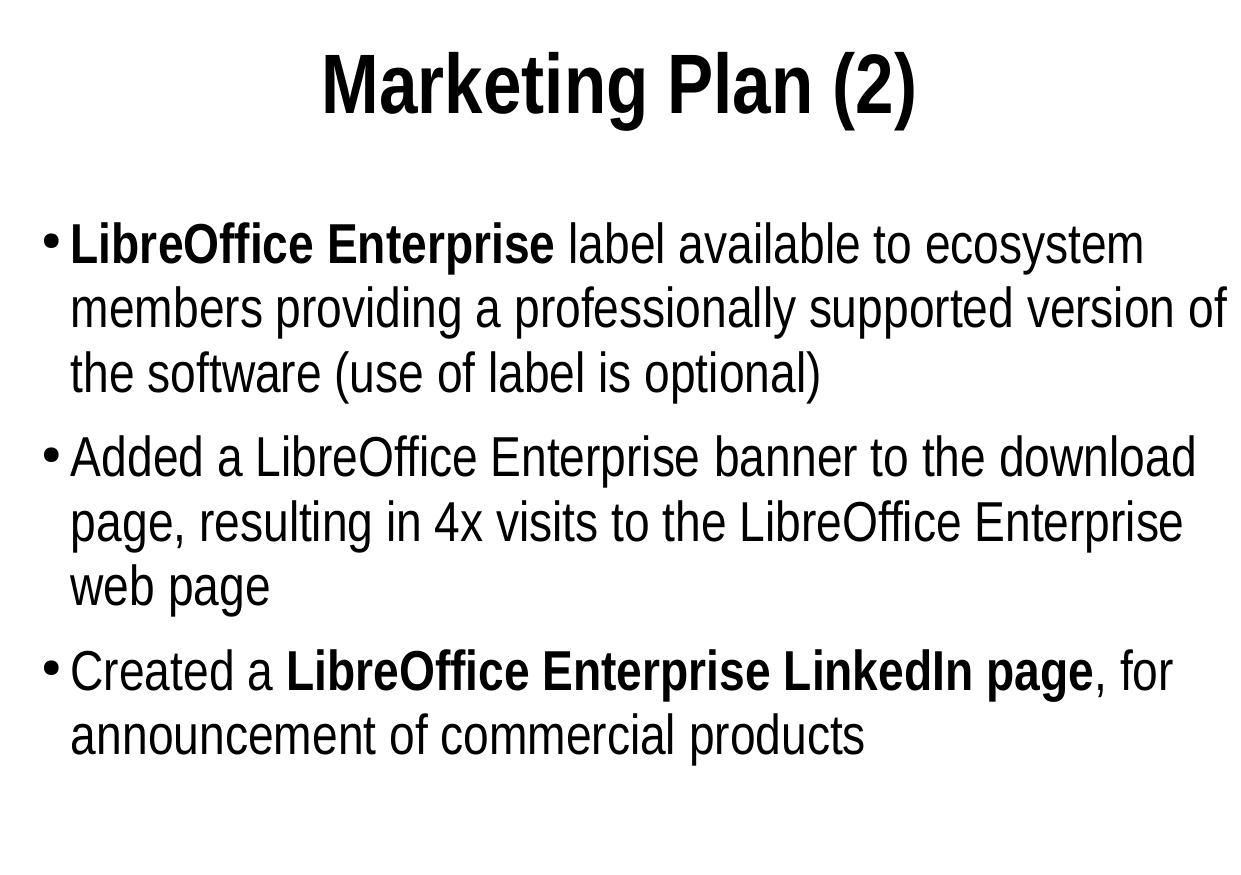

# Marketing Plan (2)
LibreOffice Enterprise label available to ecosystem members providing a professionally supported version of the software (use of label is optional)
Added a LibreOffice Enterprise banner to the download page, resulting in 4x visits to the LibreOffice Enterprise web page
Created a LibreOffice Enterprise LinkedIn page, for announcement of commercial products